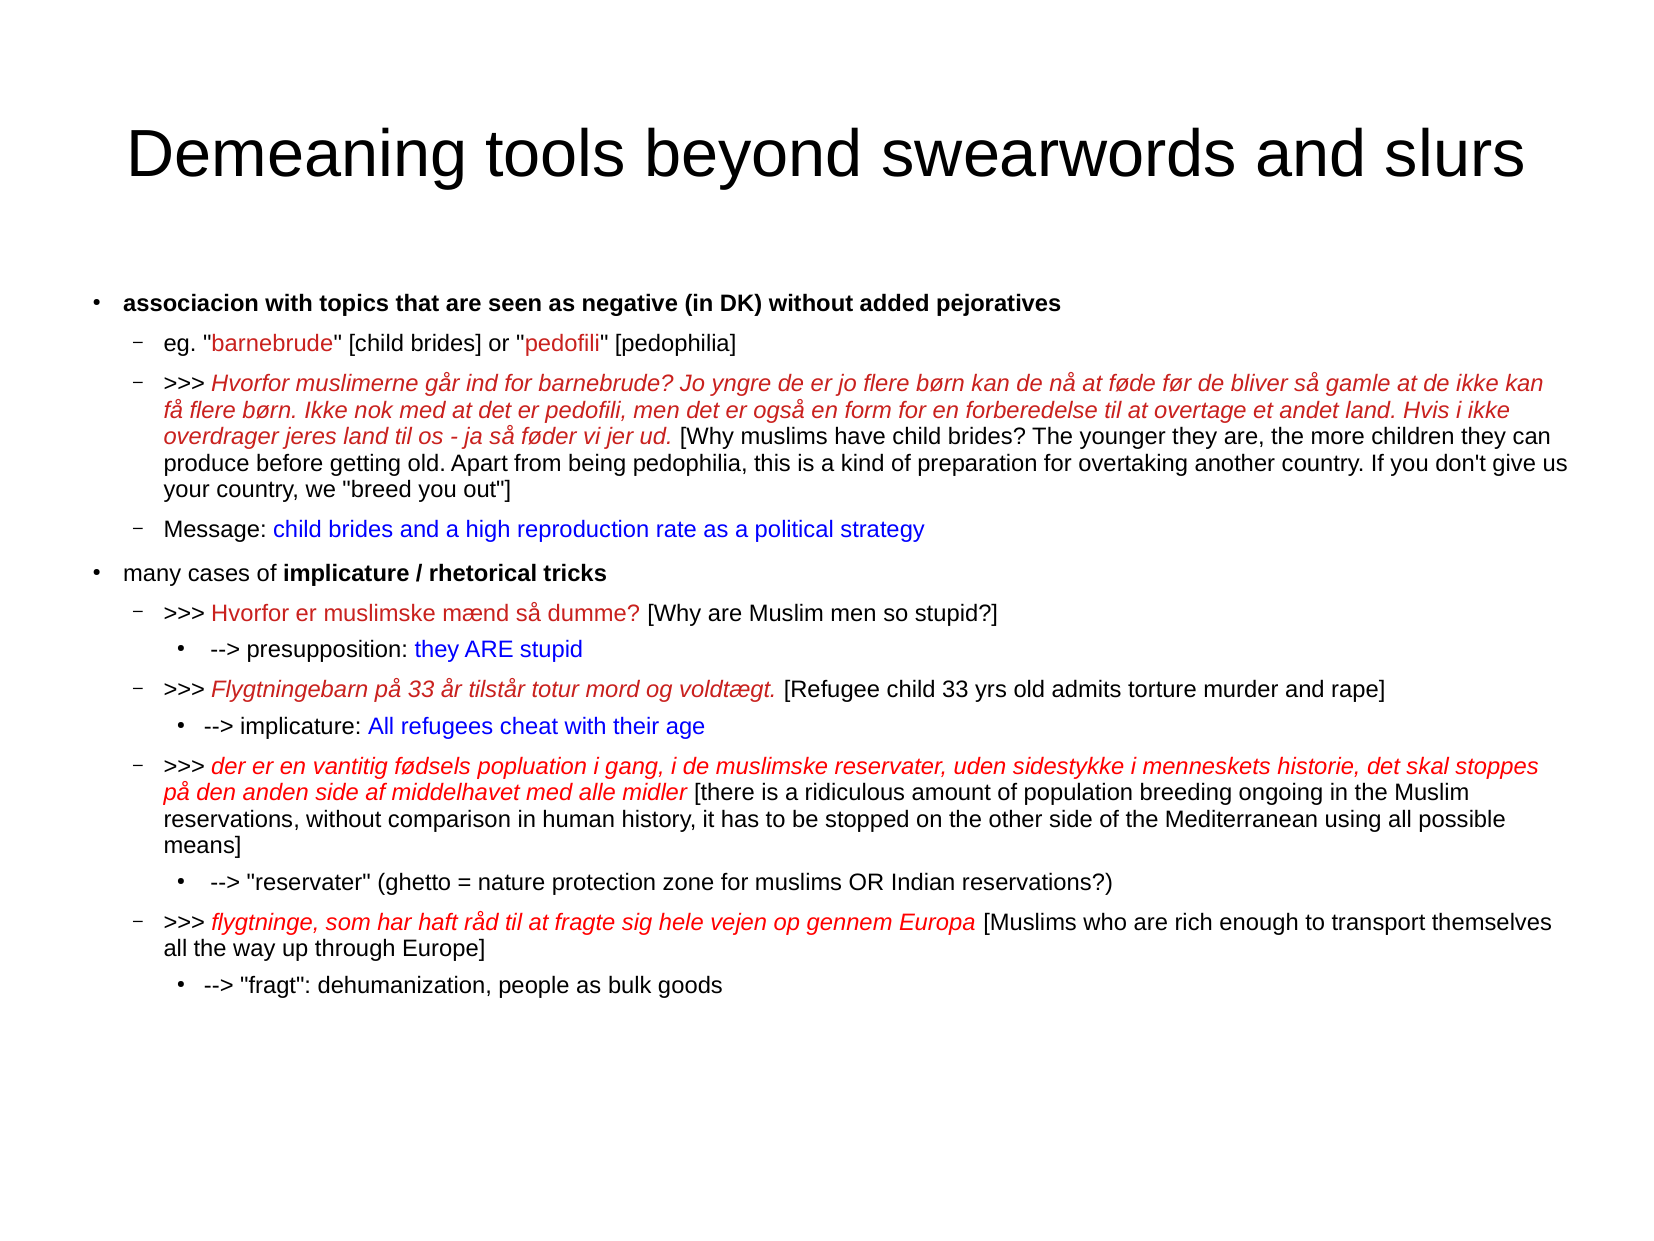

# Demeaning tools beyond swearwords and slurs
associacion with topics that are seen as negative (in DK) without added pejoratives
eg. "barnebrude" [child brides] or "pedofili" [pedophilia]
>>> Hvorfor muslimerne går ind for barnebrude? Jo yngre de er jo flere børn kan de nå at føde før de bliver så gamle at de ikke kan få flere børn. Ikke nok med at det er pedofili, men det er også en form for en forberedelse til at overtage et andet land. Hvis i ikke overdrager jeres land til os - ja så føder vi jer ud. [Why muslims have child brides? The younger they are, the more children they can produce before getting old. Apart from being pedophilia, this is a kind of preparation for overtaking another country. If you don't give us your country, we "breed you out"]
Message: child brides and a high reproduction rate as a political strategy
many cases of implicature / rhetorical tricks
>>> Hvorfor er muslimske mænd så dumme? [Why are Muslim men so stupid?]
 --> presupposition: they ARE stupid
>>> Flygtningebarn på 33 år tilstår totur mord og voldtægt. [Refugee child 33 yrs old admits torture murder and rape]
--> implicature: All refugees cheat with their age
>>> der er en vantitig fødsels popluation i gang, i de muslimske reservater, uden sidestykke i menneskets historie, det skal stoppes på den anden side af middelhavet med alle midler [there is a ridiculous amount of population breeding ongoing in the Muslim reservations, without comparison in human history, it has to be stopped on the other side of the Mediterranean using all possible means]
 --> "reservater" (ghetto = nature protection zone for muslims OR Indian reservations?)
>>> flygtninge, som har haft råd til at fragte sig hele vejen op gennem Europa [Muslims who are rich enough to transport themselves all the way up through Europe]
--> "fragt": dehumanization, people as bulk goods